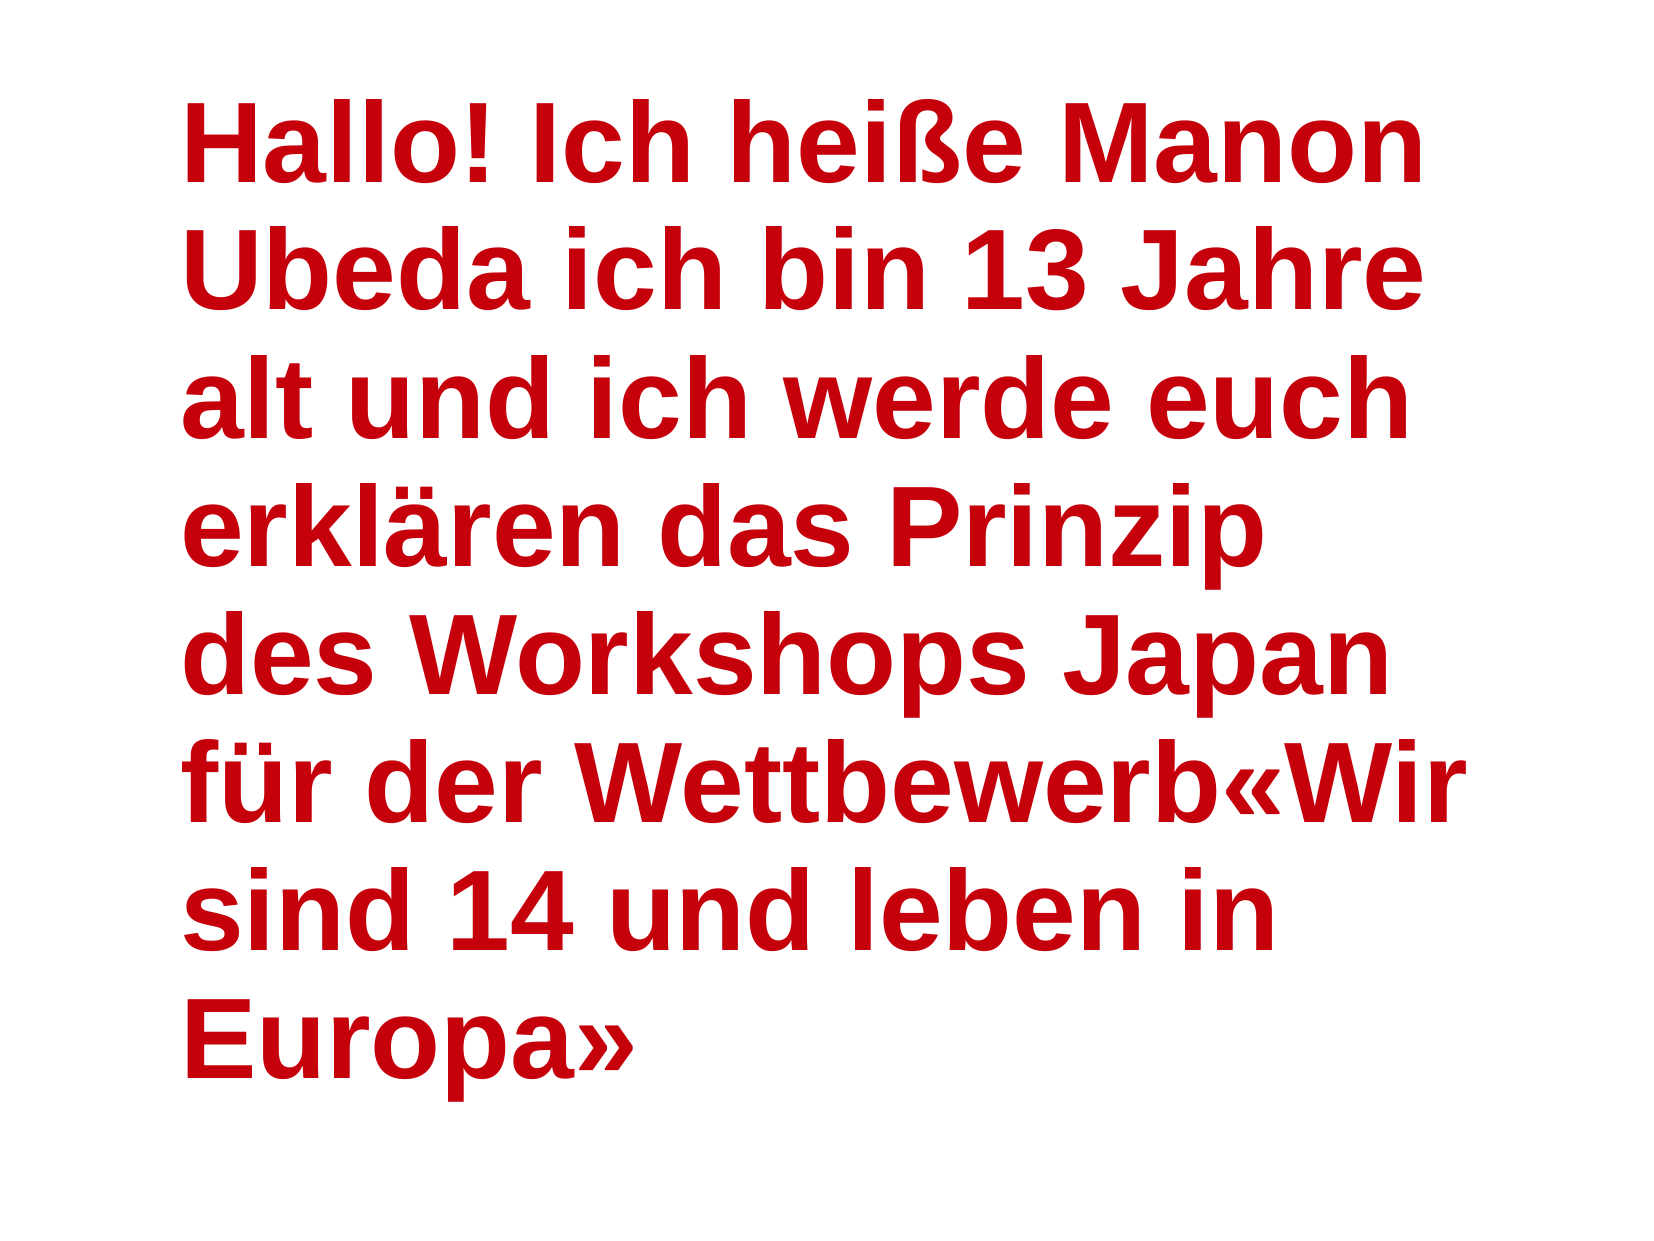

Hallo! Ich heiße Manon Ubeda ich bin 13 Jahre alt und ich werde euch erklären das Prinzip des Workshops Japan für der Wettbewerb«Wir sind 14 und leben in Europa»